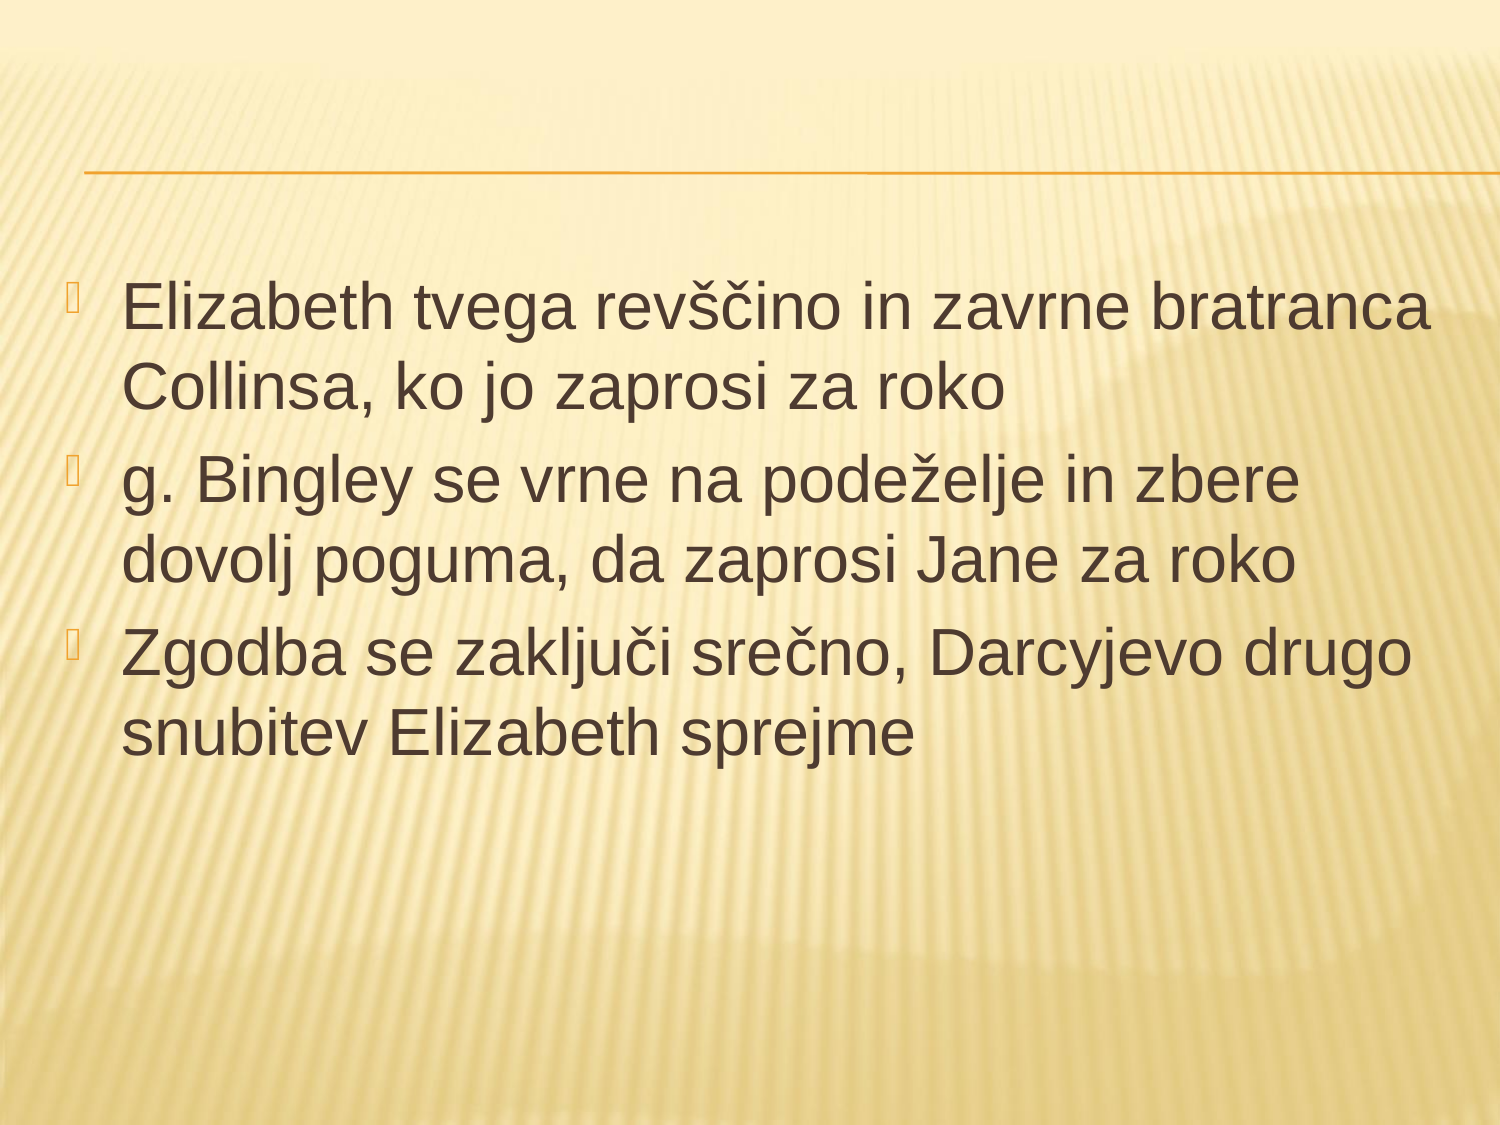

#
Elizabeth tvega revščino in zavrne bratranca Collinsa, ko jo zaprosi za roko
g. Bingley se vrne na podeželje in zbere dovolj poguma, da zaprosi Jane za roko
Zgodba se zaključi srečno, Darcyjevo drugo snubitev Elizabeth sprejme